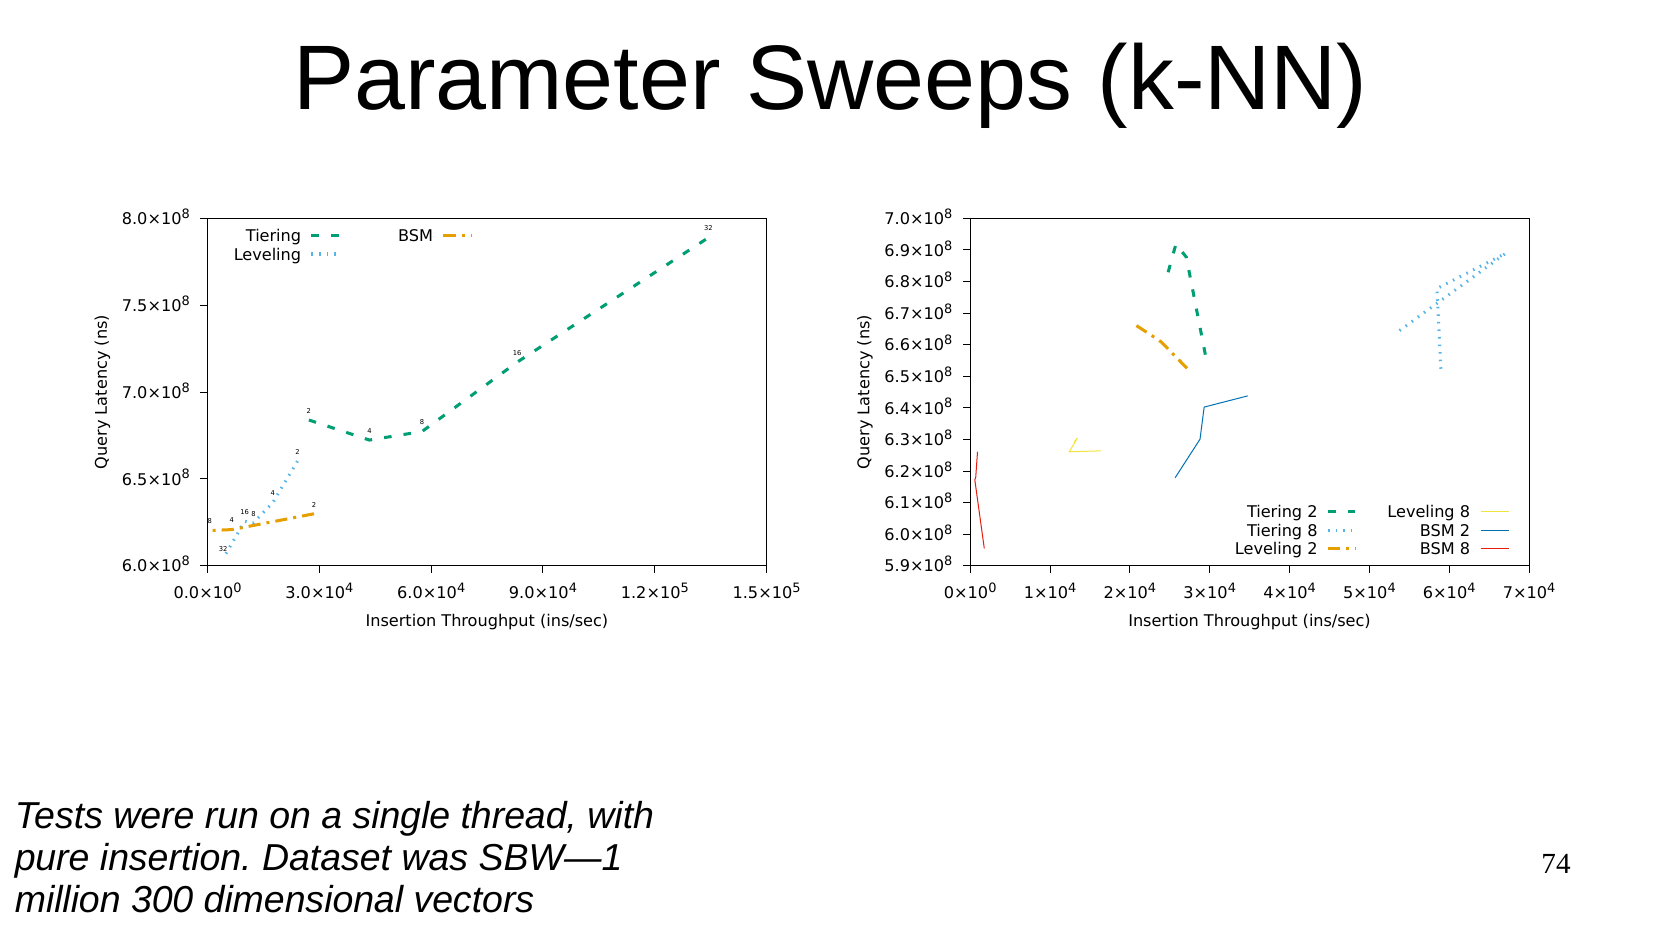

# Parameter Sweeps (k-NN)
Tests were run on a single thread, with
pure insertion. Dataset was SBW—1
million 300 dimensional vectors
74